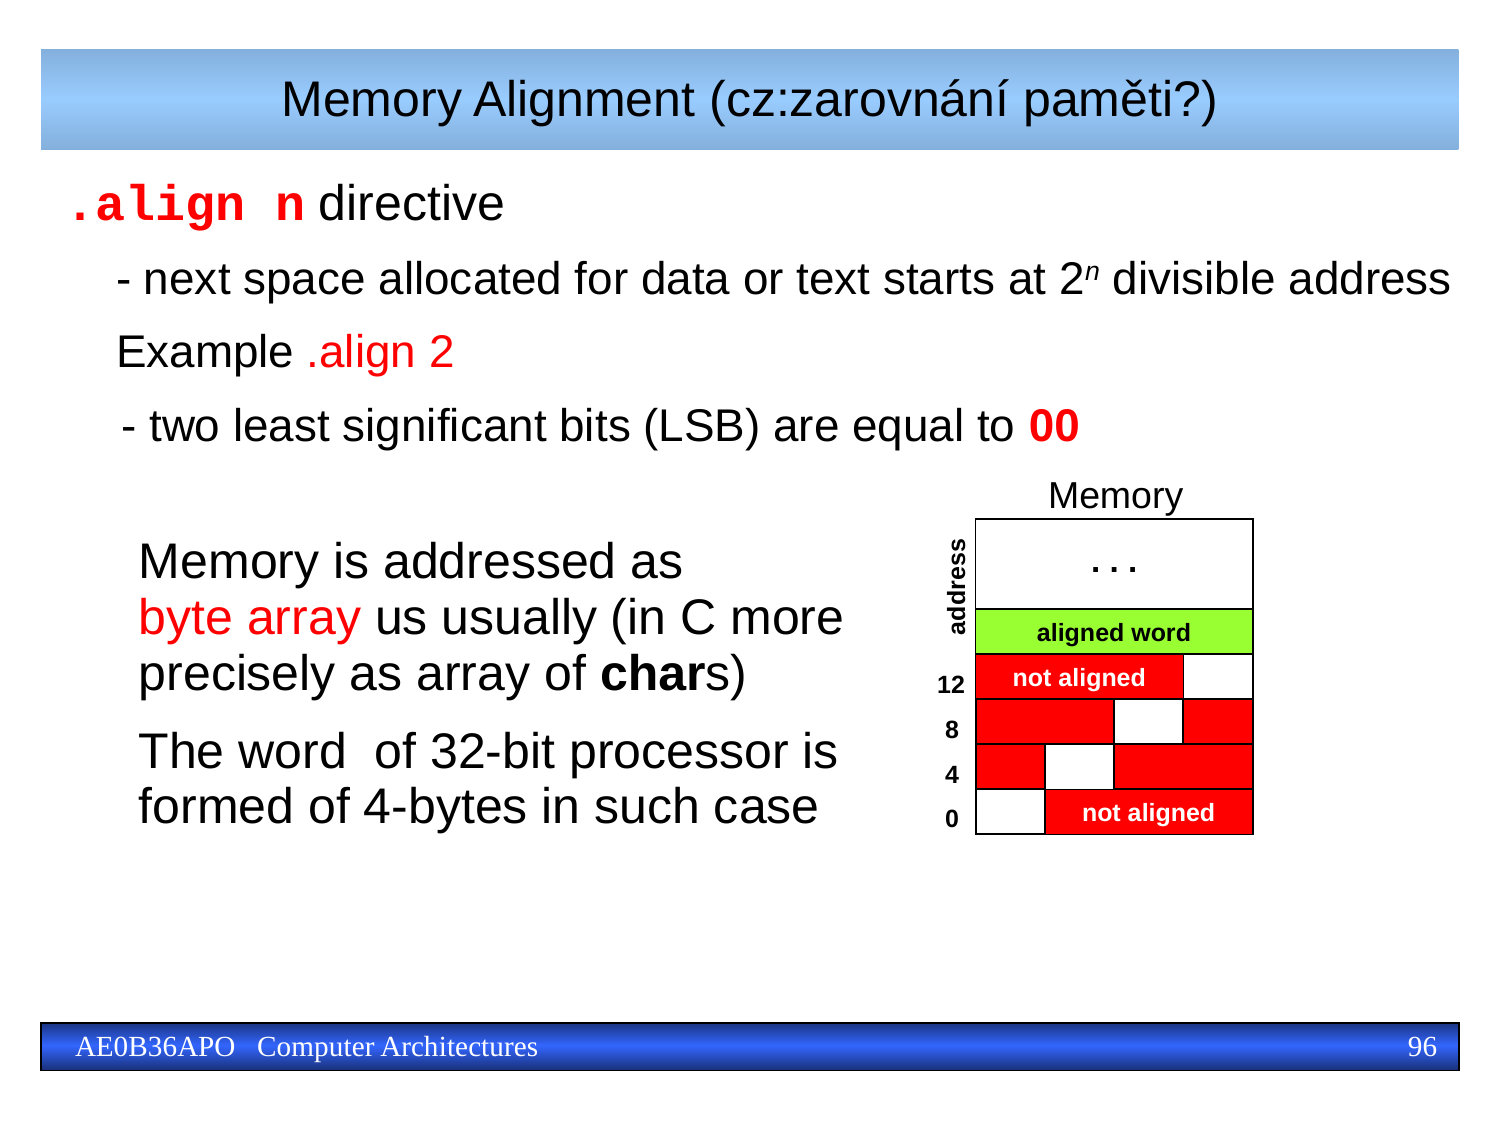

# Memory Alignment (cz:zarovnání paměti?)
.align n directive
 - next space allocated for data or text starts at 2n divisible address
 Example .align 2
	- two least significant bits (LSB) are equal to 00
Memory
. . .
address
aligned word
12
not aligned
8
4
0
not aligned
Memory is addressed as
byte array us usually (in C more precisely as array of chars)
The word of 32-bit processor is formed of 4-bytes in such case
AE0B36APO Computer Architectures
96